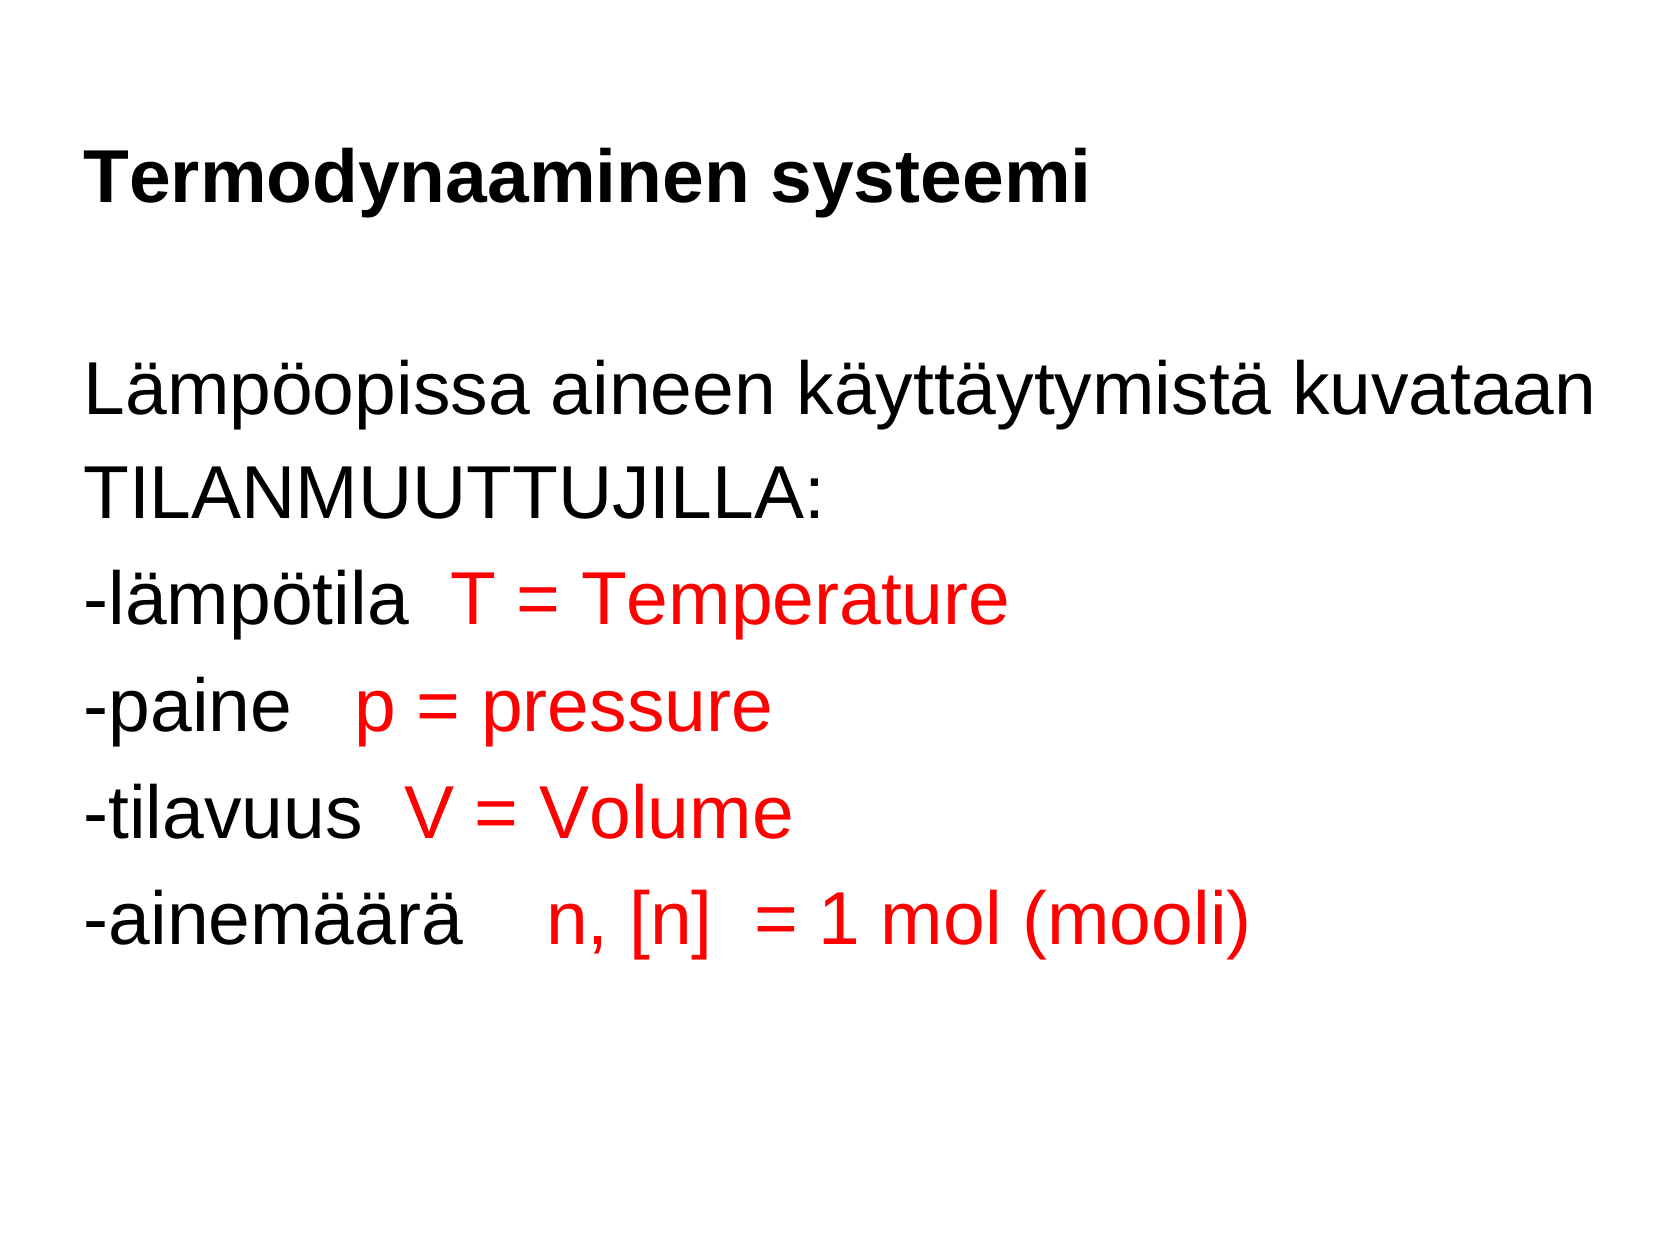

Termodynaaminen systeemi
Lämpöopissa aineen käyttäytymistä kuvataan TILANMUUTTUJILLA:
-lämpötila T = Temperature
-paine p = pressure
-tilavuus V = Volume
-ainemäärä n, [n] = 1 mol (mooli)